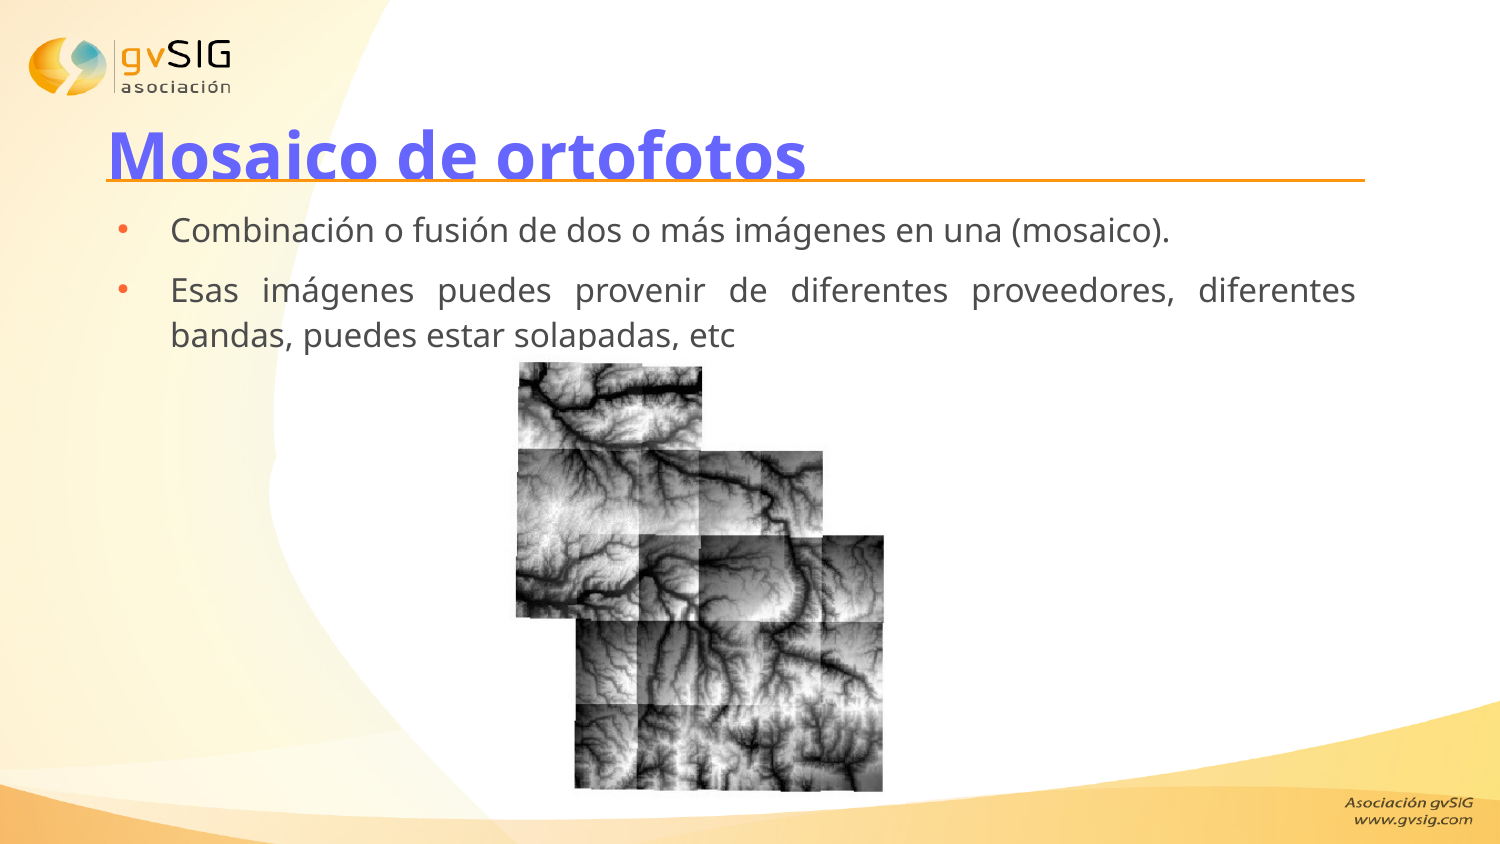

# Mosaico de ortofotos
Combinación o fusión de dos o más imágenes en una (mosaico).
Esas imágenes puedes provenir de diferentes proveedores, diferentes bandas, puedes estar solapadas, etc